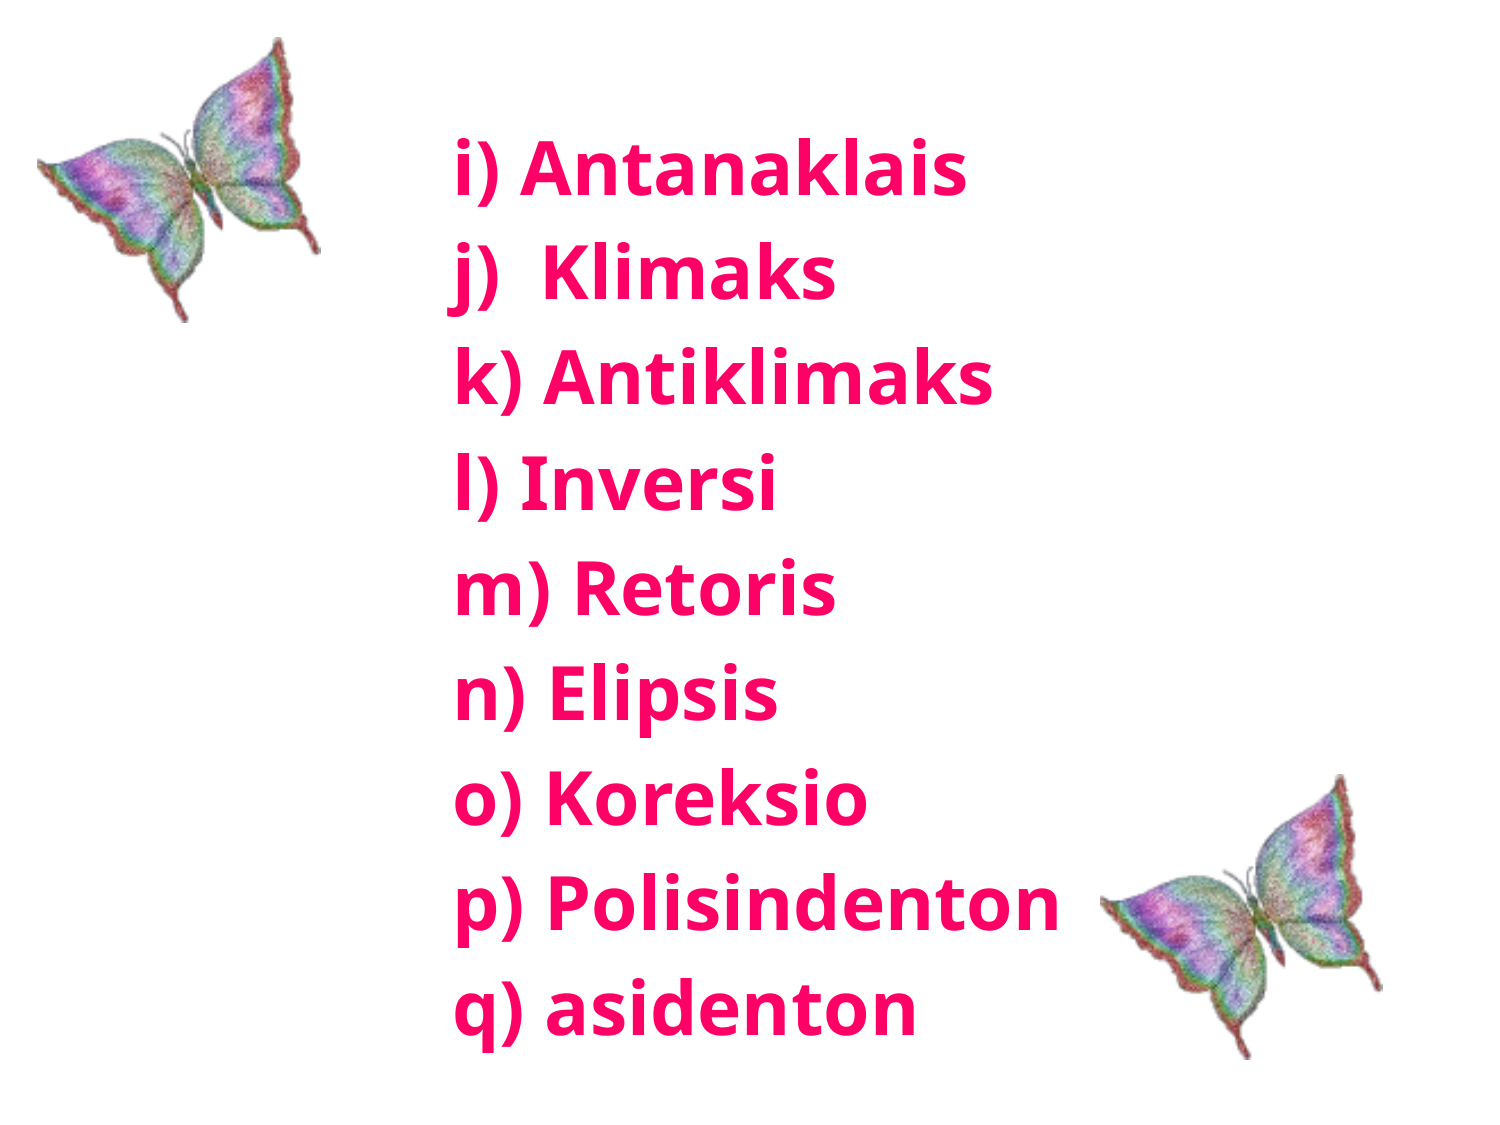

# i) Antanaklais
j) Klimaks
k) Antiklimaks
l) Inversi
m) Retoris
n) Elipsis
o) Koreksio
p) Polisindenton
q) asidenton